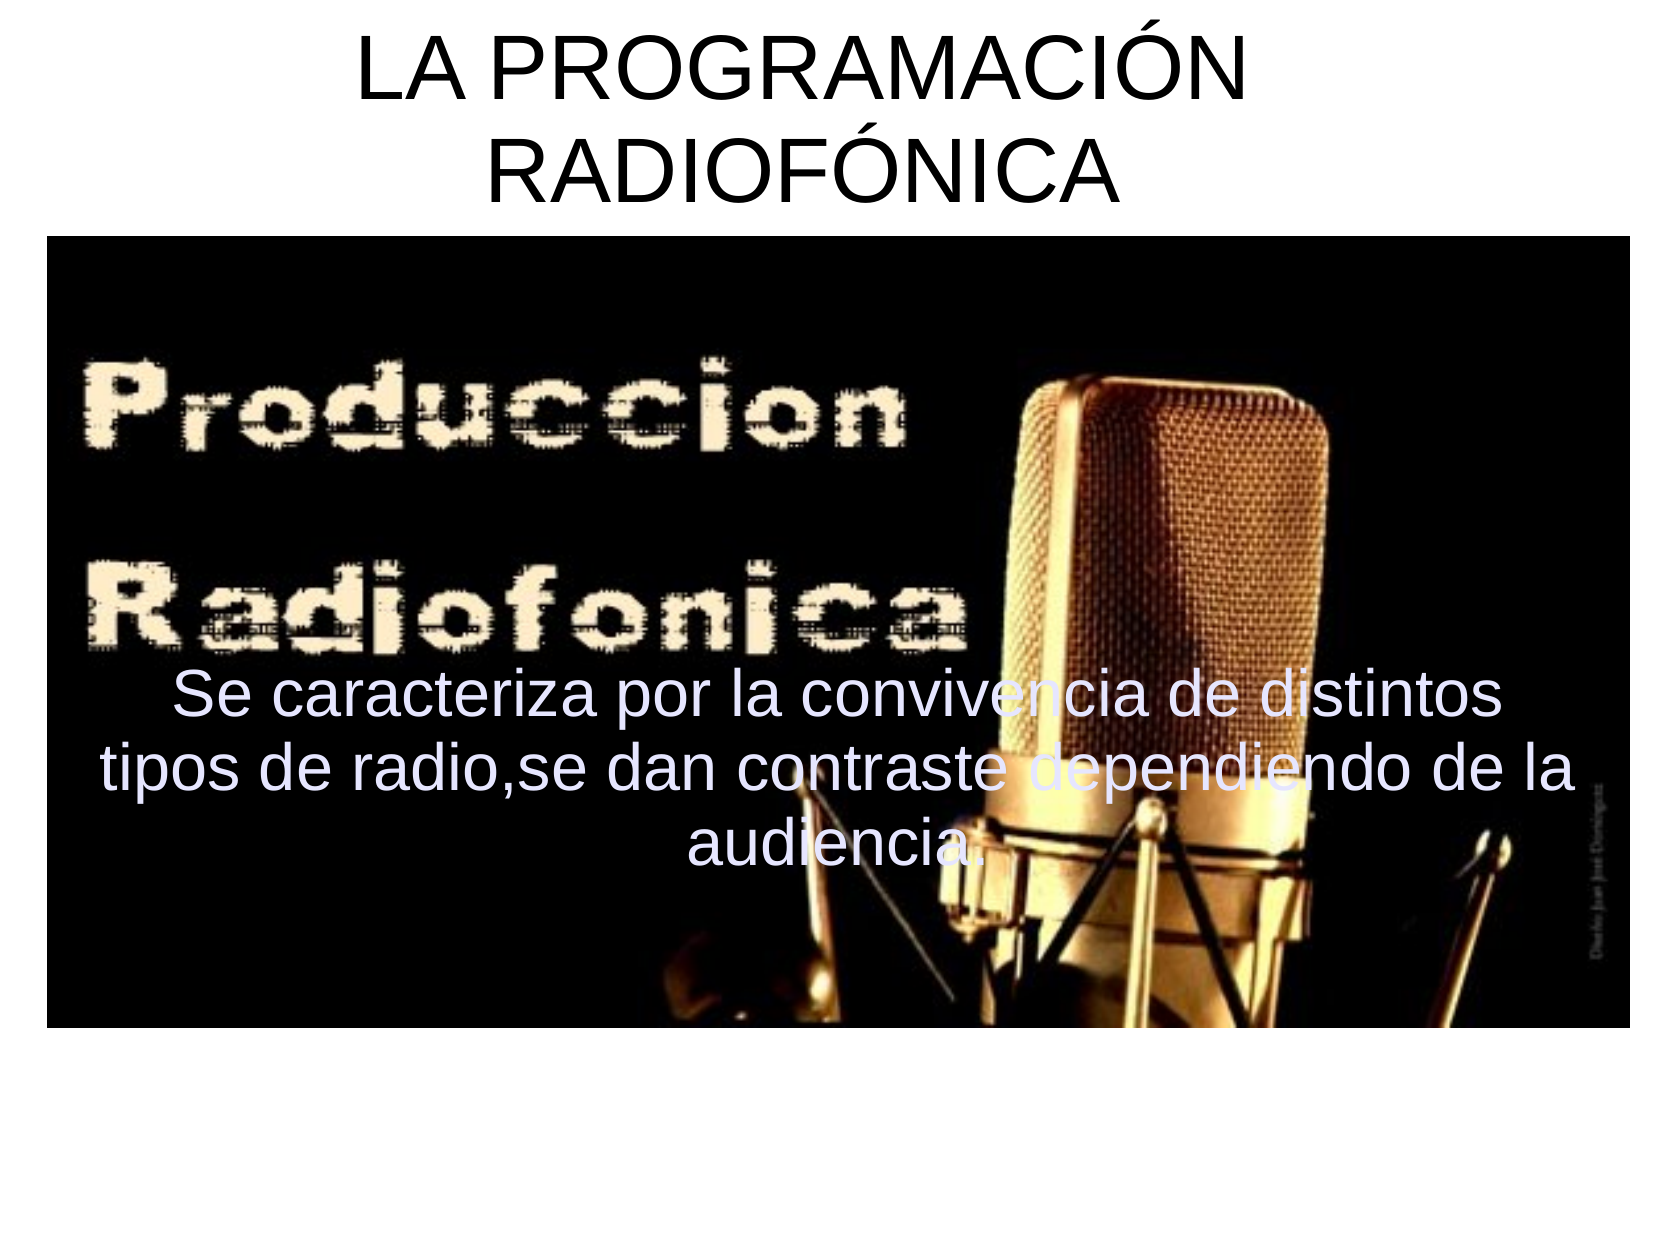

# LA PROGRAMACIÓN RADIOFÓNICA
Se caracteriza por la convivencia de distintos tipos de radio,se dan contraste dependiendo de la audiencia.